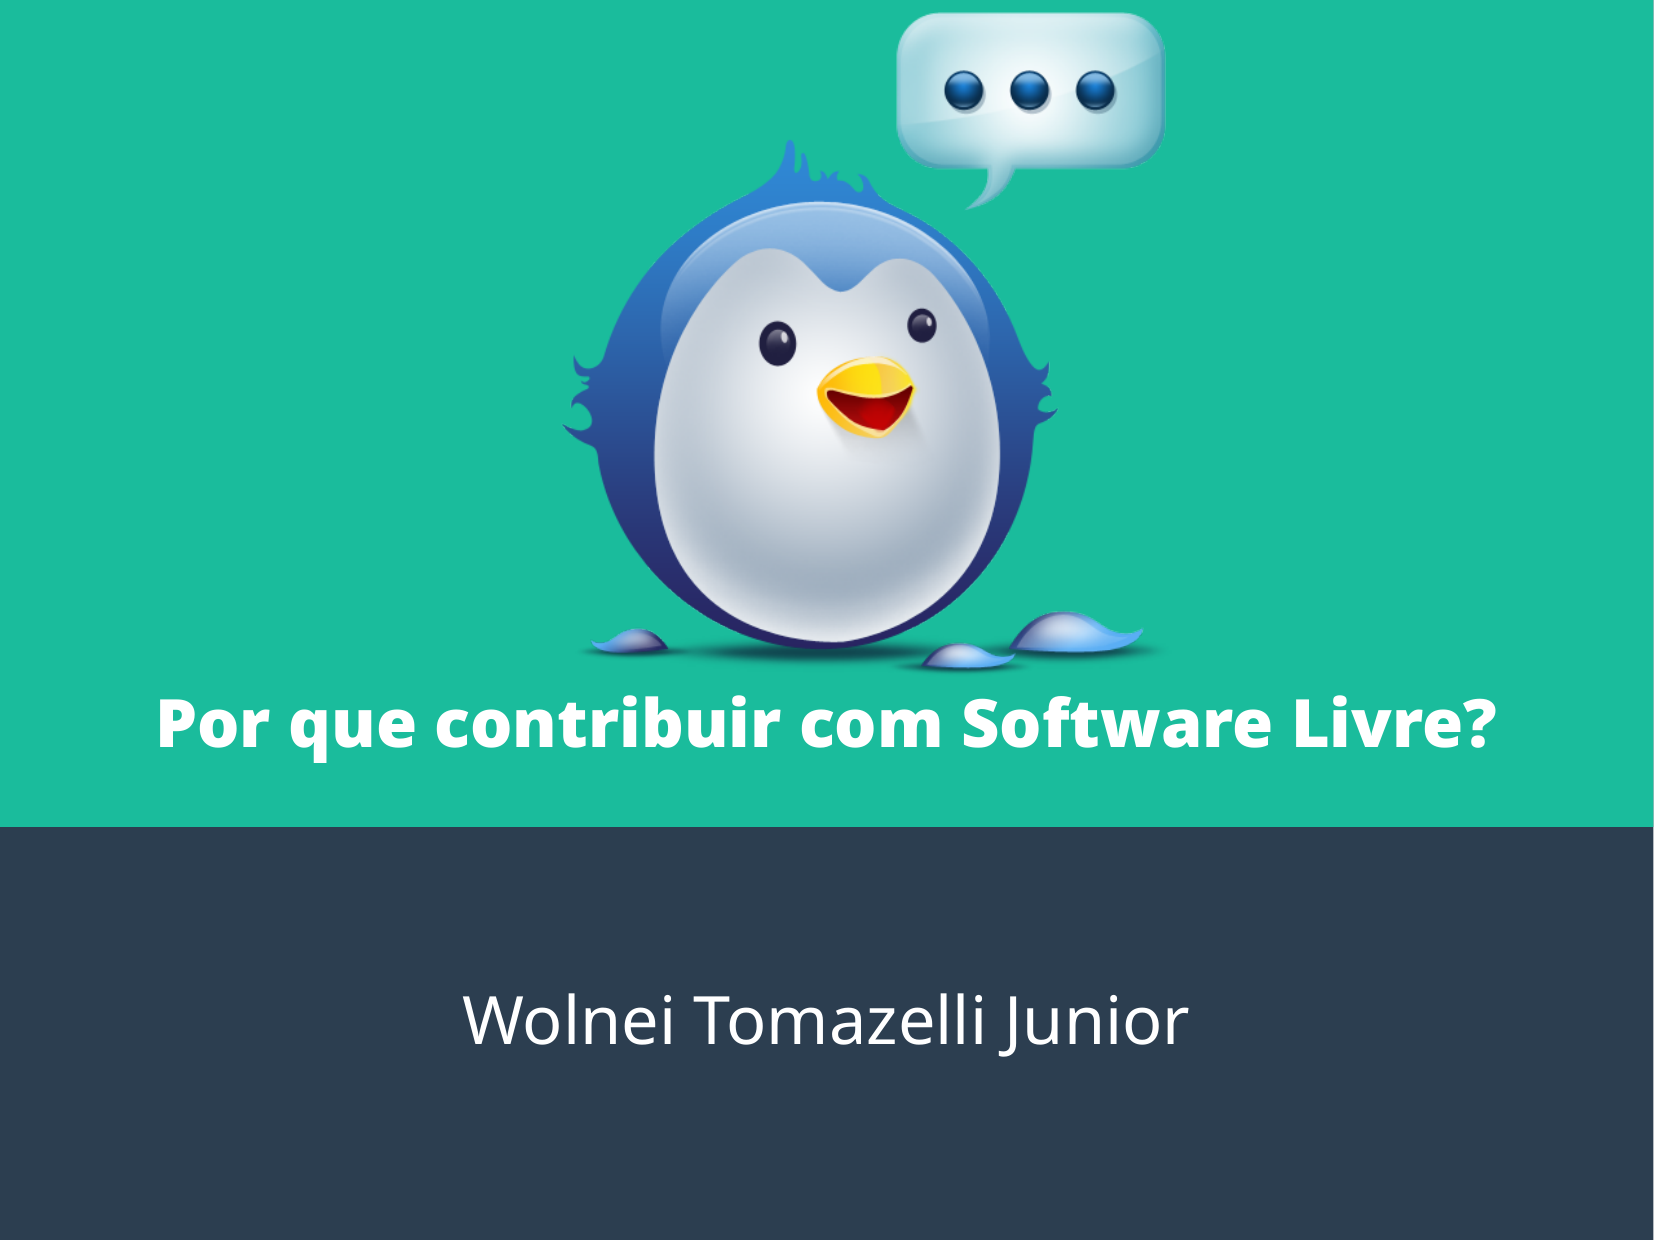

# Por que contribuir com Software Livre?
Wolnei Tomazelli Junior